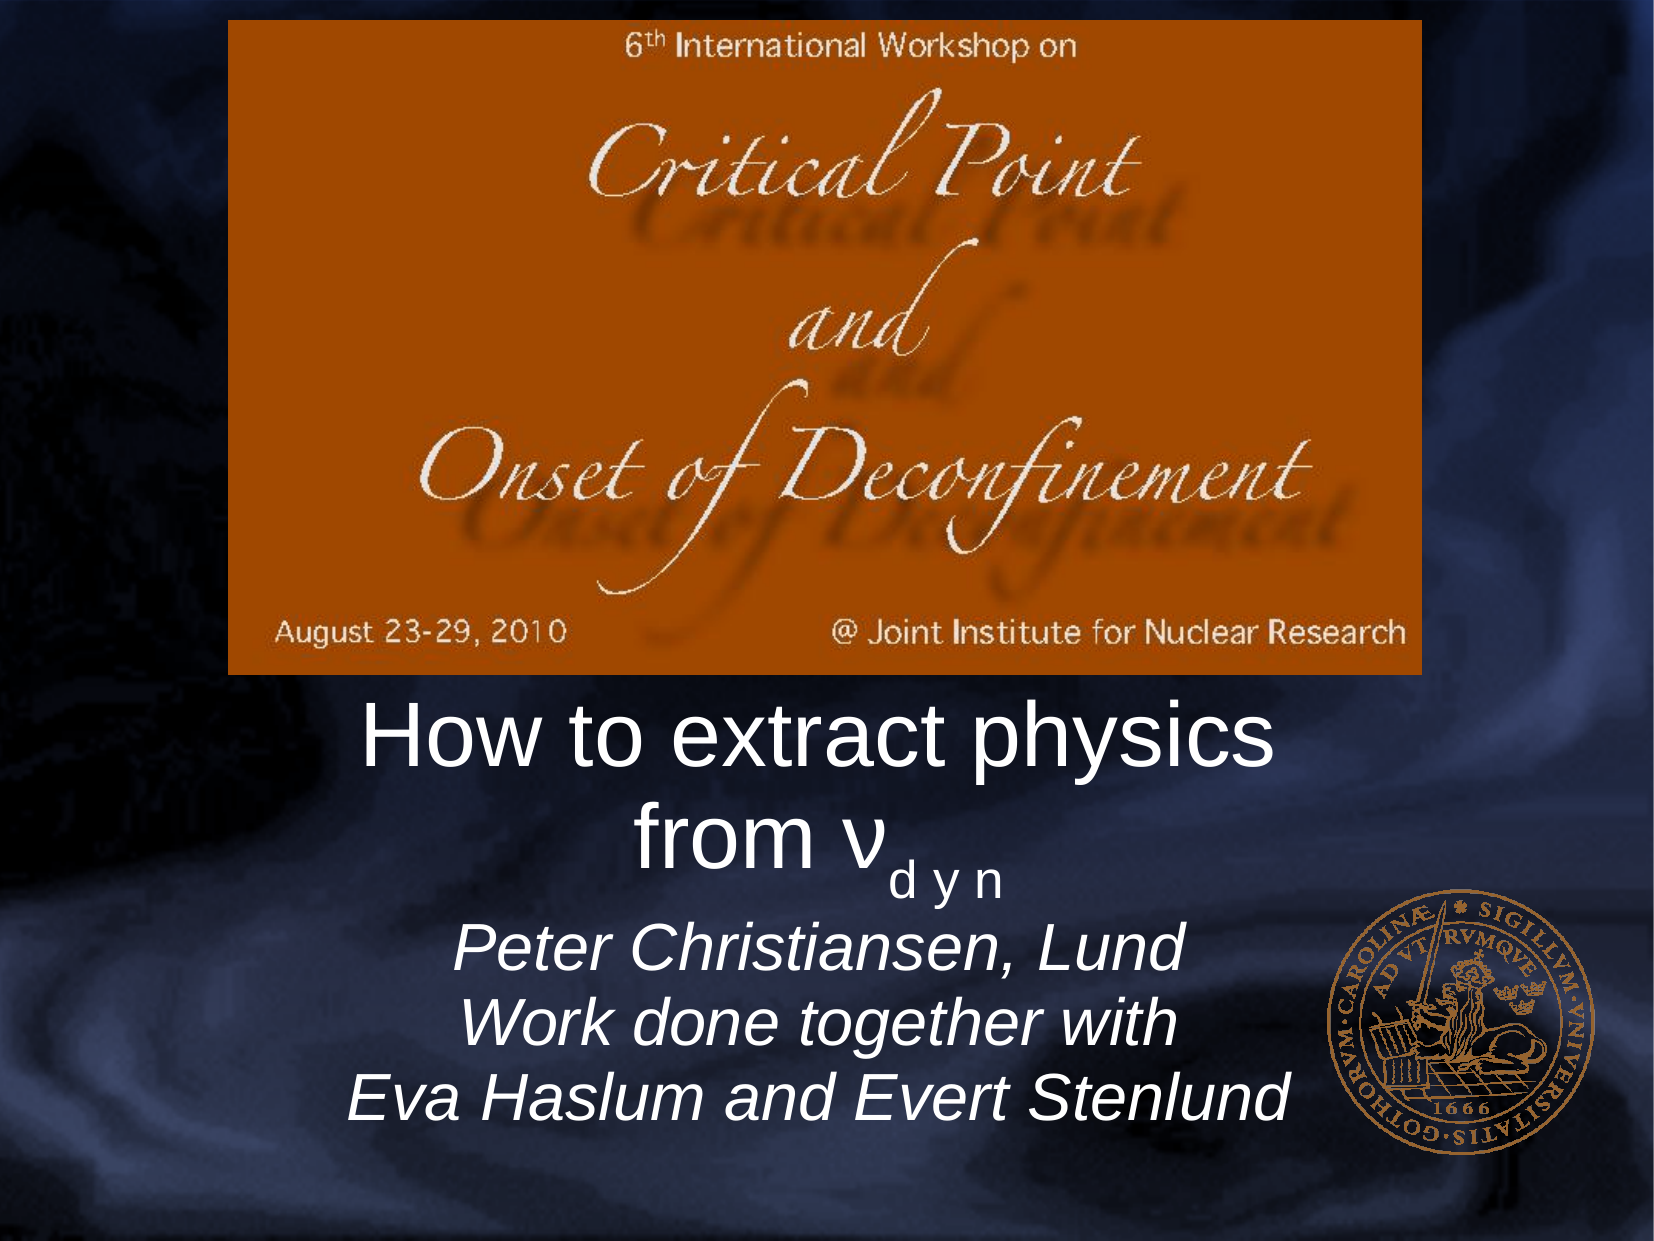

How to extract physics
from νd y n
Peter Christiansen, Lund
Work done together with
Eva Haslum and Evert Stenlund